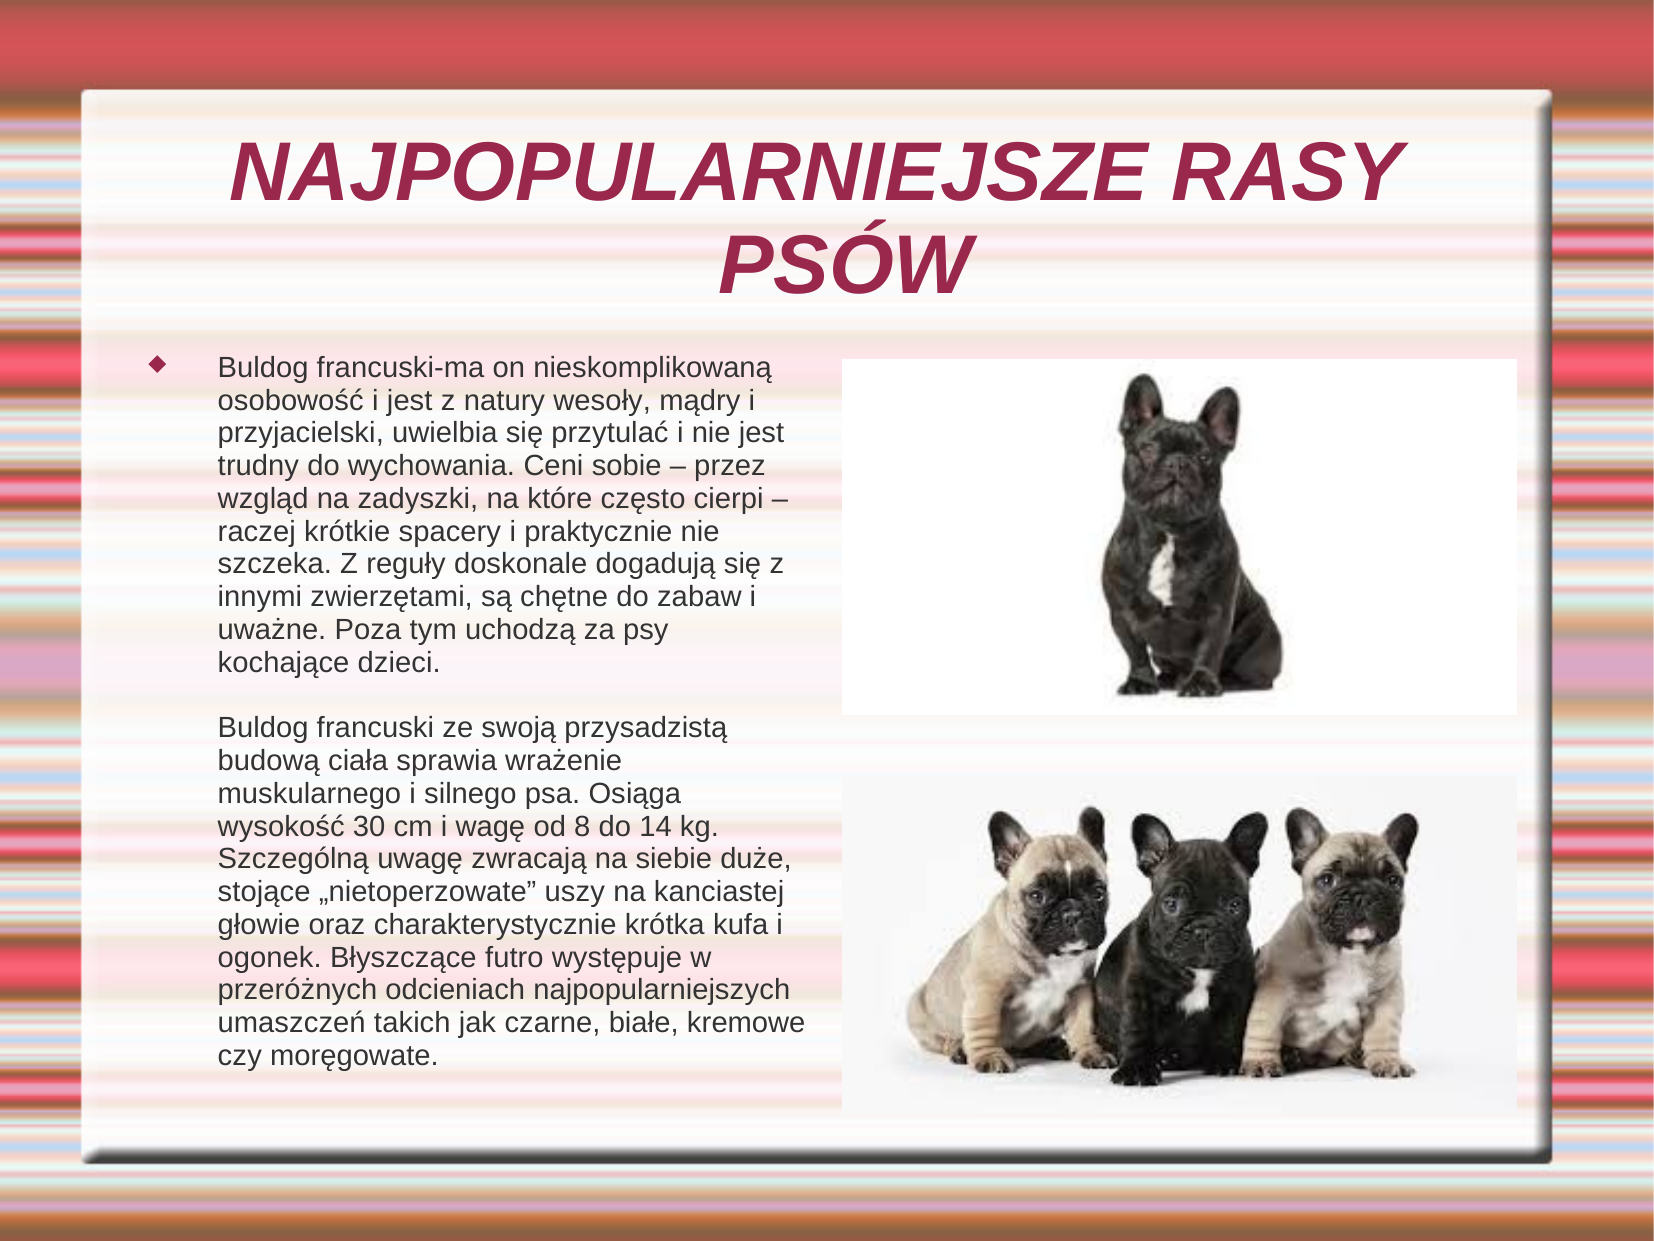

# NAJPOPULARNIEJSZE RASY PSÓW
Buldog francuski-ma on nieskomplikowaną osobowość i jest z natury wesoły, mądry i przyjacielski, uwielbia się przytulać i nie jest trudny do wychowania. Ceni sobie – przez wzgląd na zadyszki, na które często cierpi – raczej krótkie spacery i praktycznie nie szczeka. Z reguły doskonale dogadują się z innymi zwierzętami, są chętne do zabaw i uważne. Poza tym uchodzą za psy kochające dzieci.
Buldog francuski ze swoją przysadzistą budową ciała sprawia wrażenie muskularnego i silnego psa. Osiąga wysokość 30 cm i wagę od 8 do 14 kg. Szczególną uwagę zwracają na siebie duże, stojące „nietoperzowate” uszy na kanciastej głowie oraz charakterystycznie krótka kufa i ogonek. Błyszczące futro występuje w przeróżnych odcieniach najpopularniejszych umaszczeń takich jak czarne, białe, kremowe czy moręgowate.